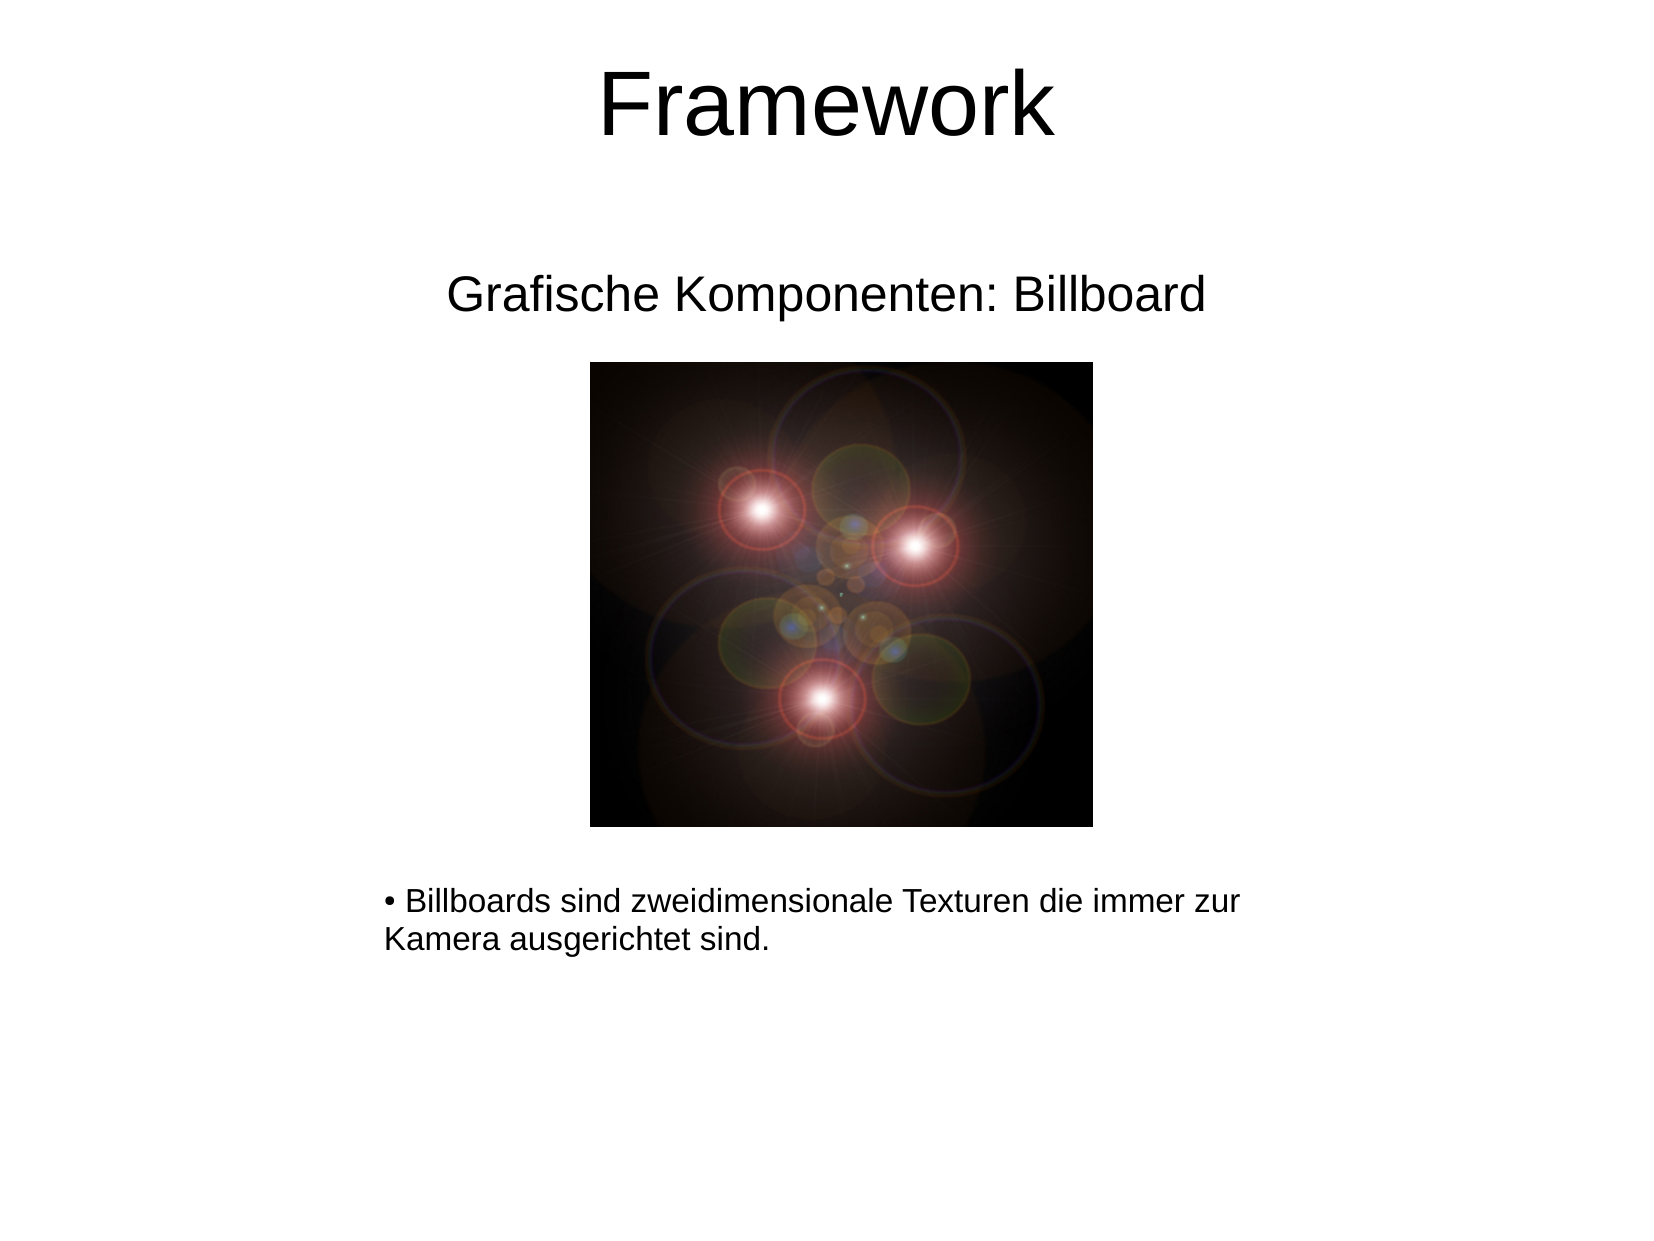

# Framework
Grafische Komponenten: Billboard
 Billboards sind zweidimensionale Texturen die immer zur Kamera ausgerichtet sind.